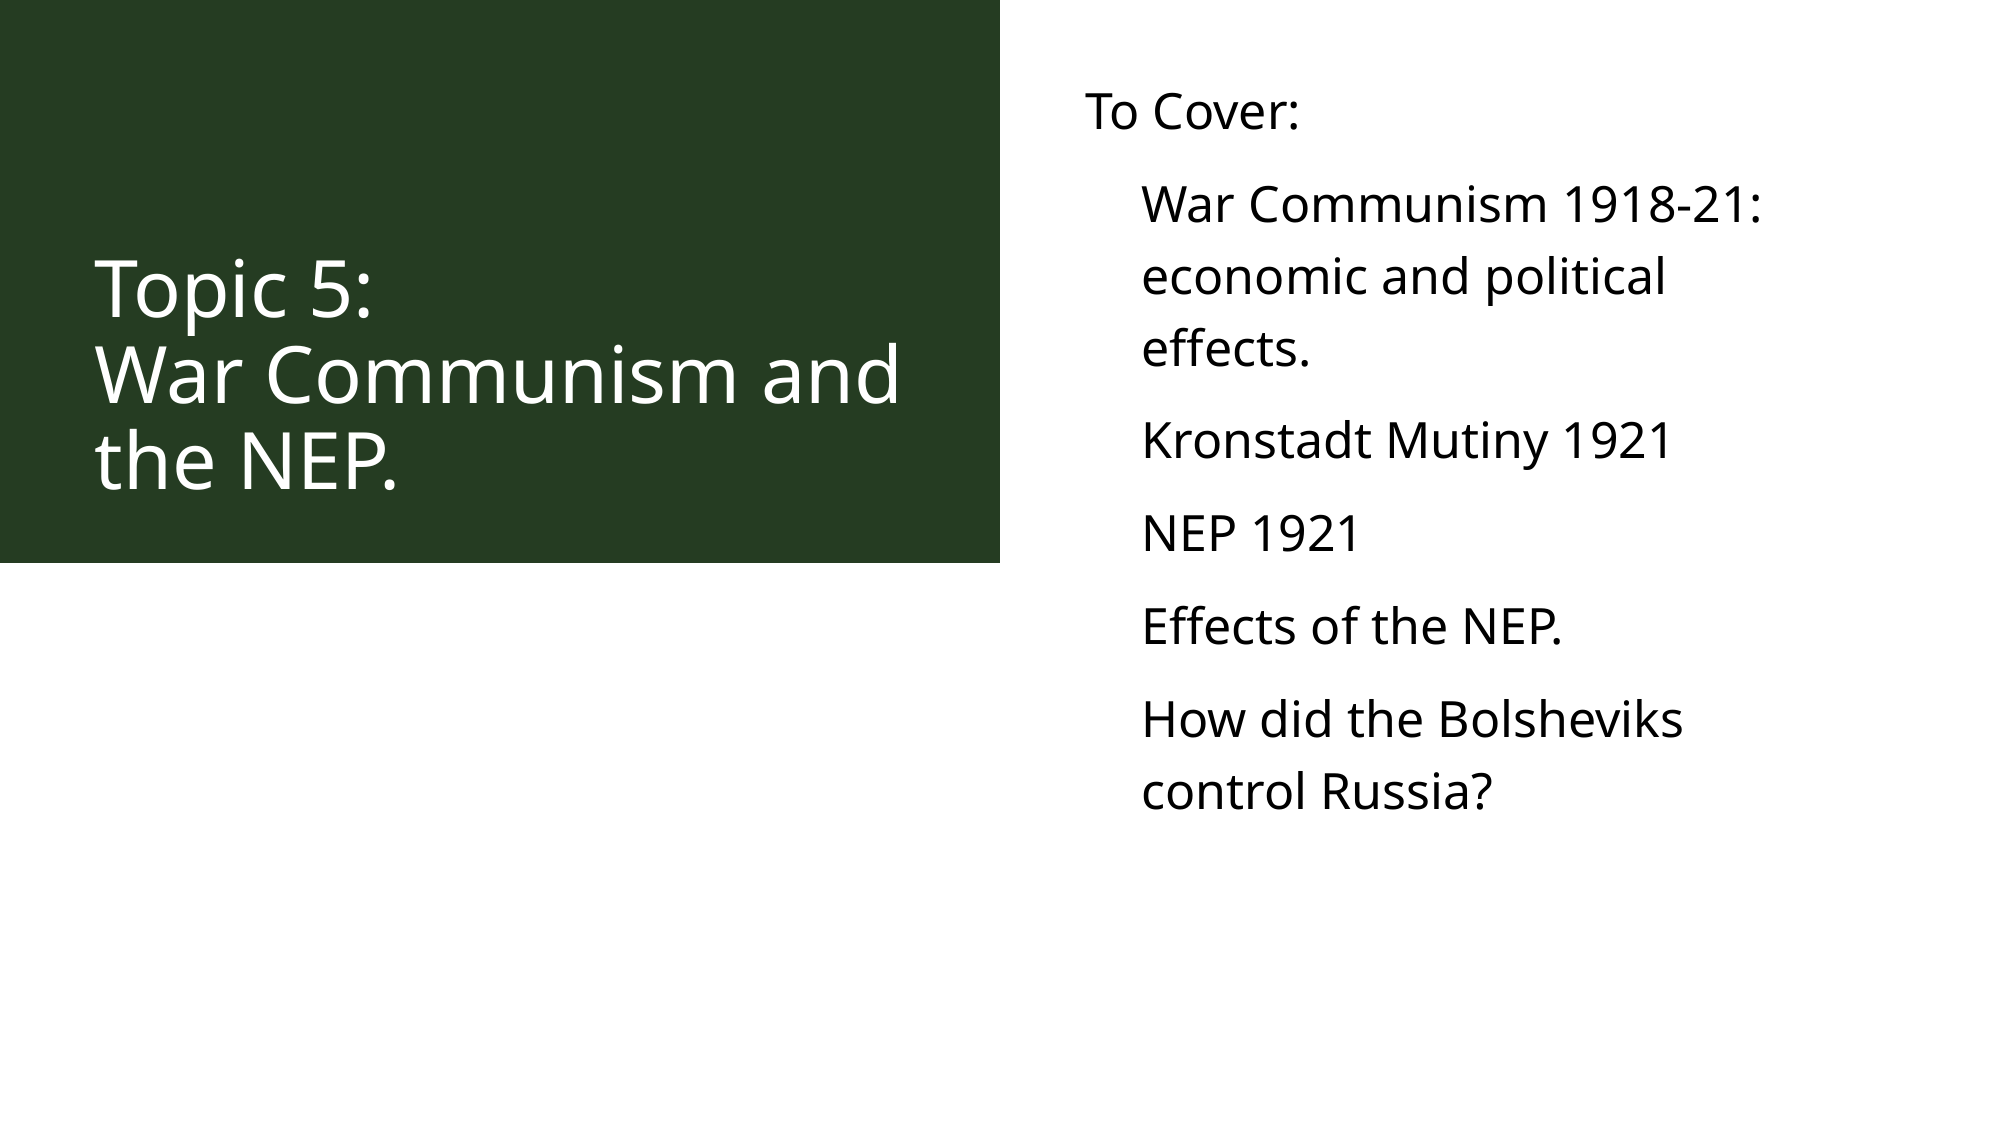

# Topic 5: War Communism and the NEP.
To Cover:
War Communism 1918-21: economic and political effects.
Kronstadt Mutiny 1921
NEP 1921
Effects of the NEP.
How did the Bolsheviks control Russia?